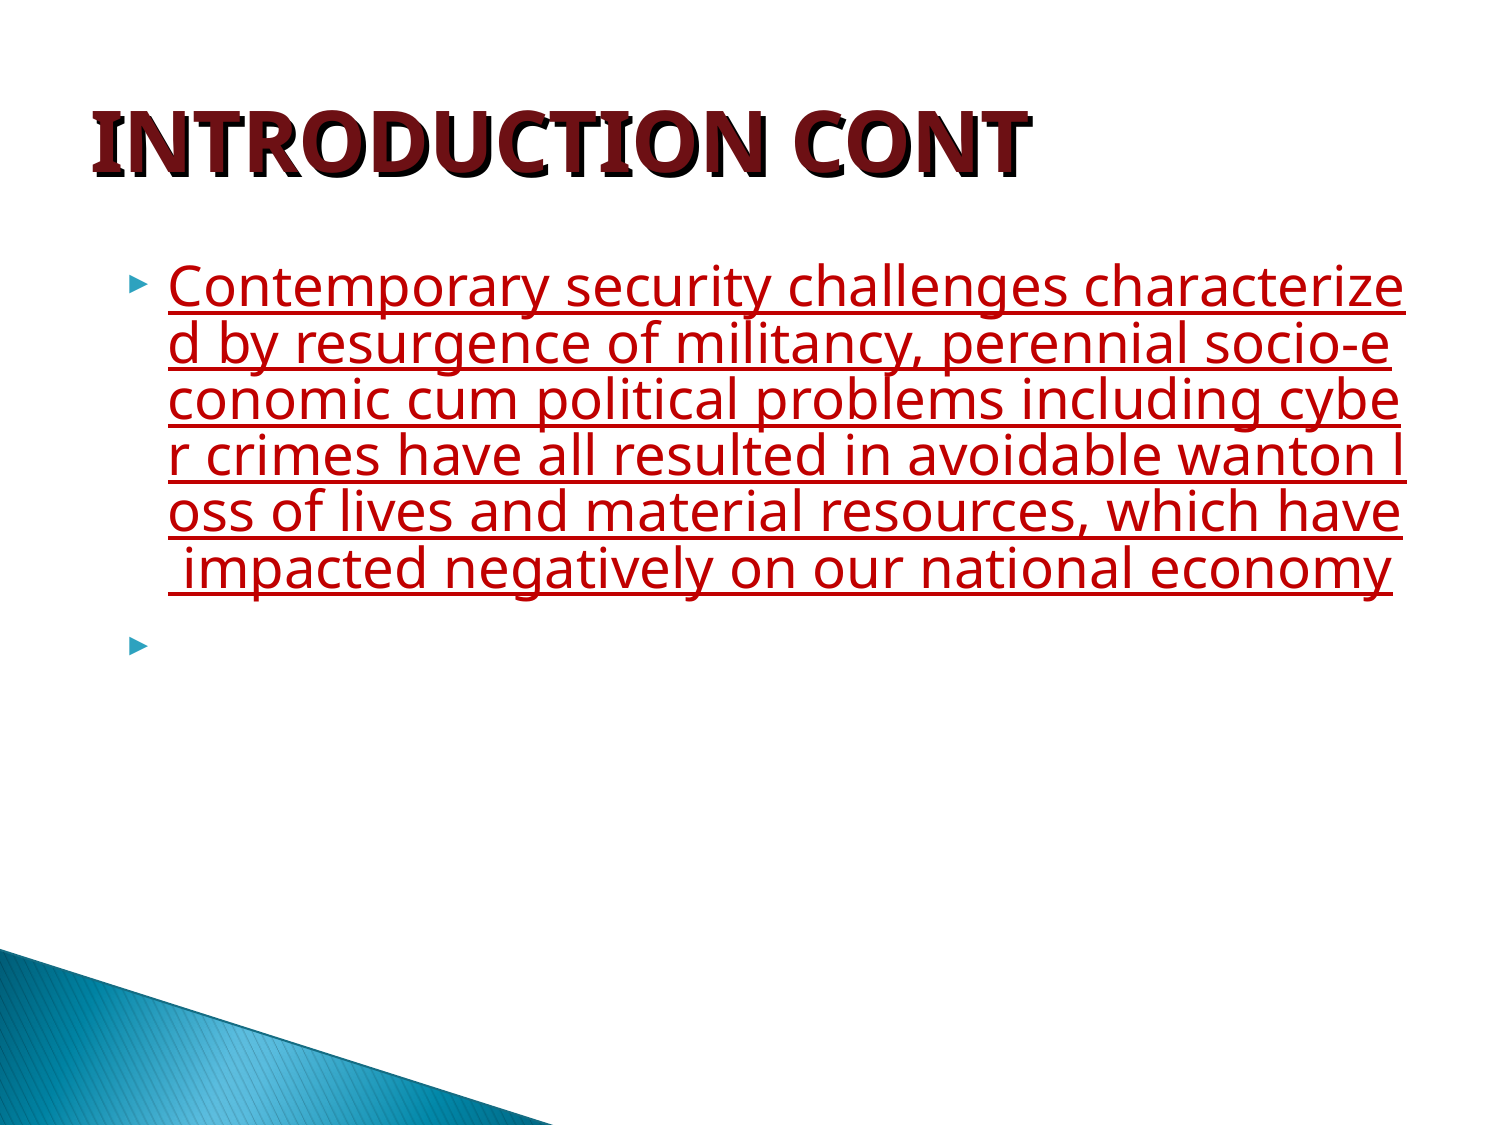

INTRODUCTION CONT
# Contemporary security challenges characterized by resurgence of militancy, perennial socio-economic cum political problems including cyber crimes have all resulted in avoidable wanton loss of lives and material resources, which have impacted negatively on our national economy